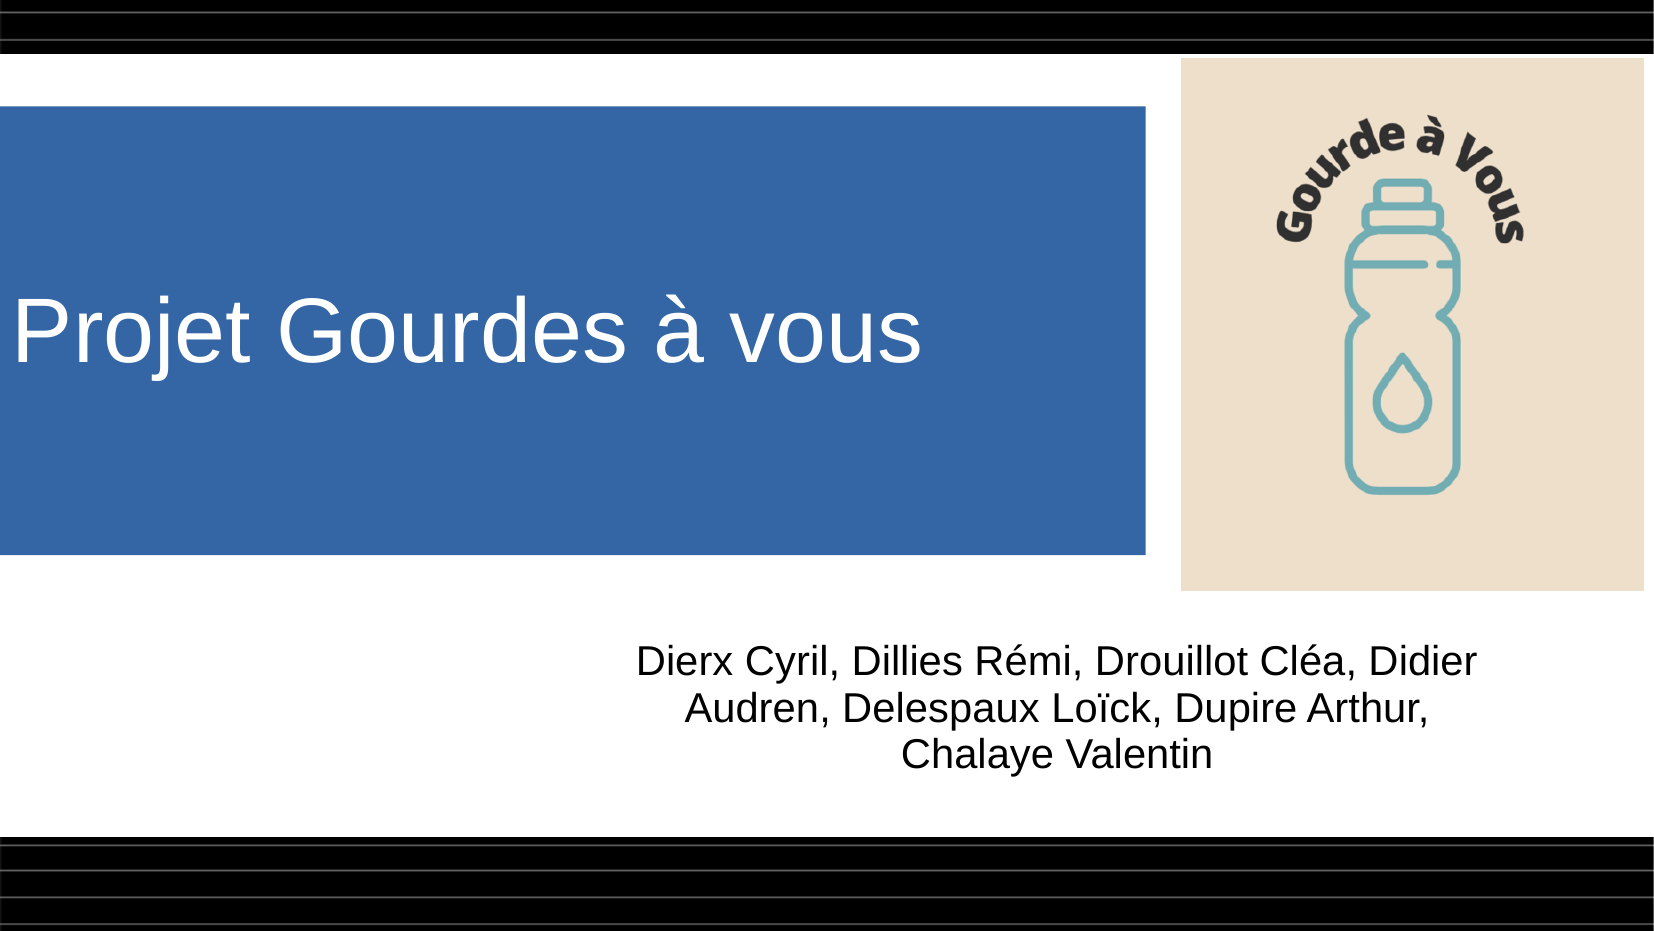

# Projet Gourdes à vous
Dierx Cyril, Dillies Rémi, Drouillot Cléa, Didier Audren, Delespaux Loïck, Dupire Arthur, Chalaye Valentin